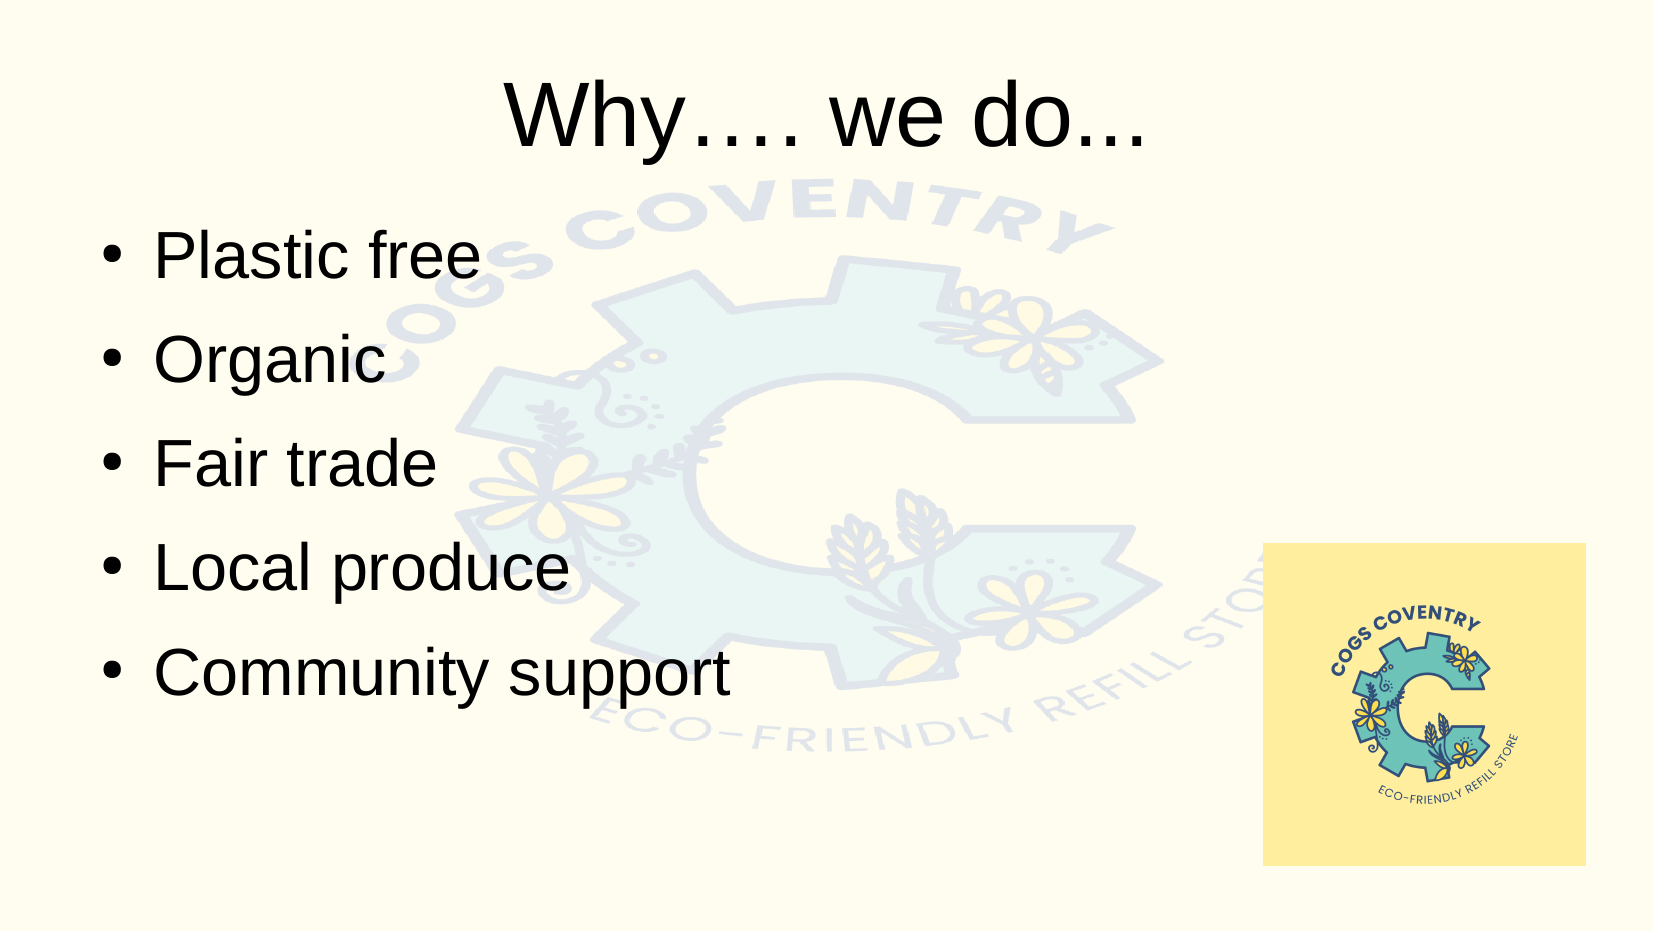

# Why…. we do...
Plastic free
Organic
Fair trade
Local produce
Community support